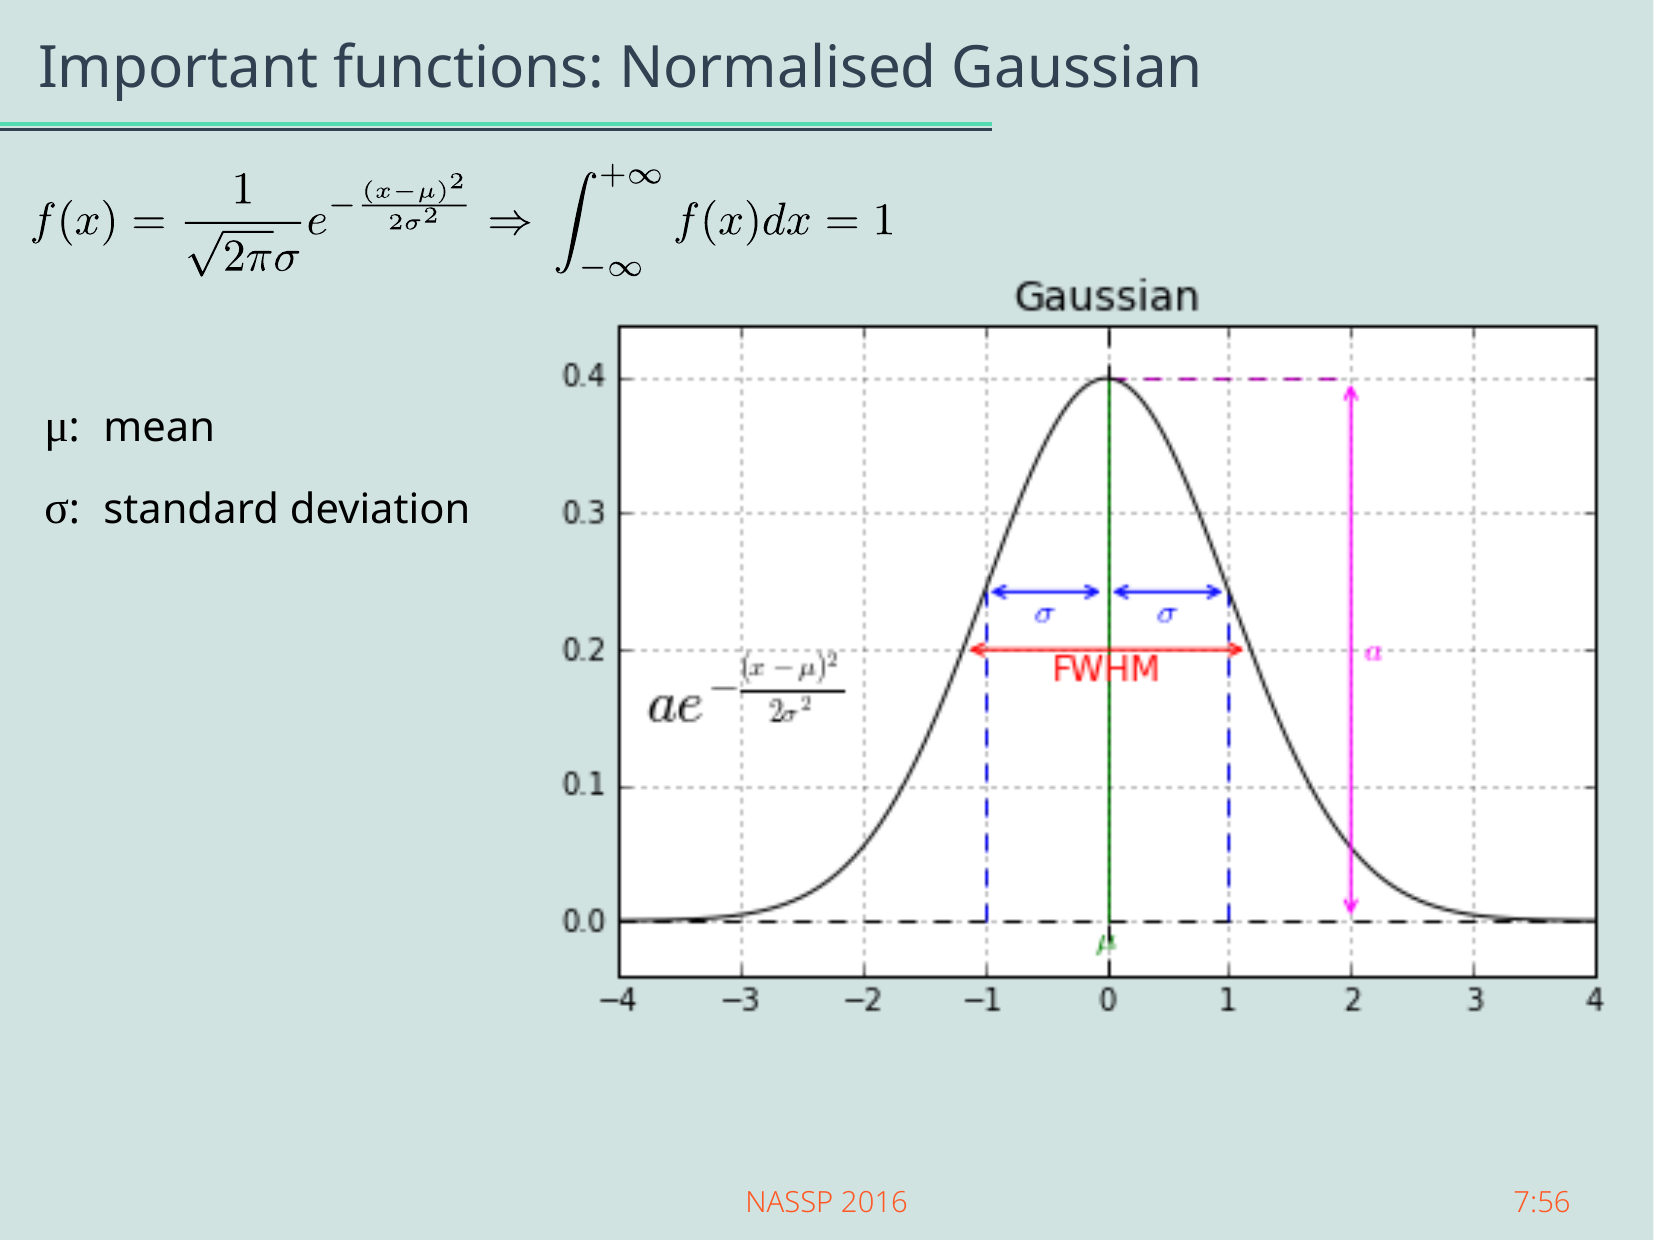

Important functions: Normalised Gaussian
μ:	mean
σ:	standard deviation
NASSP 2016
7